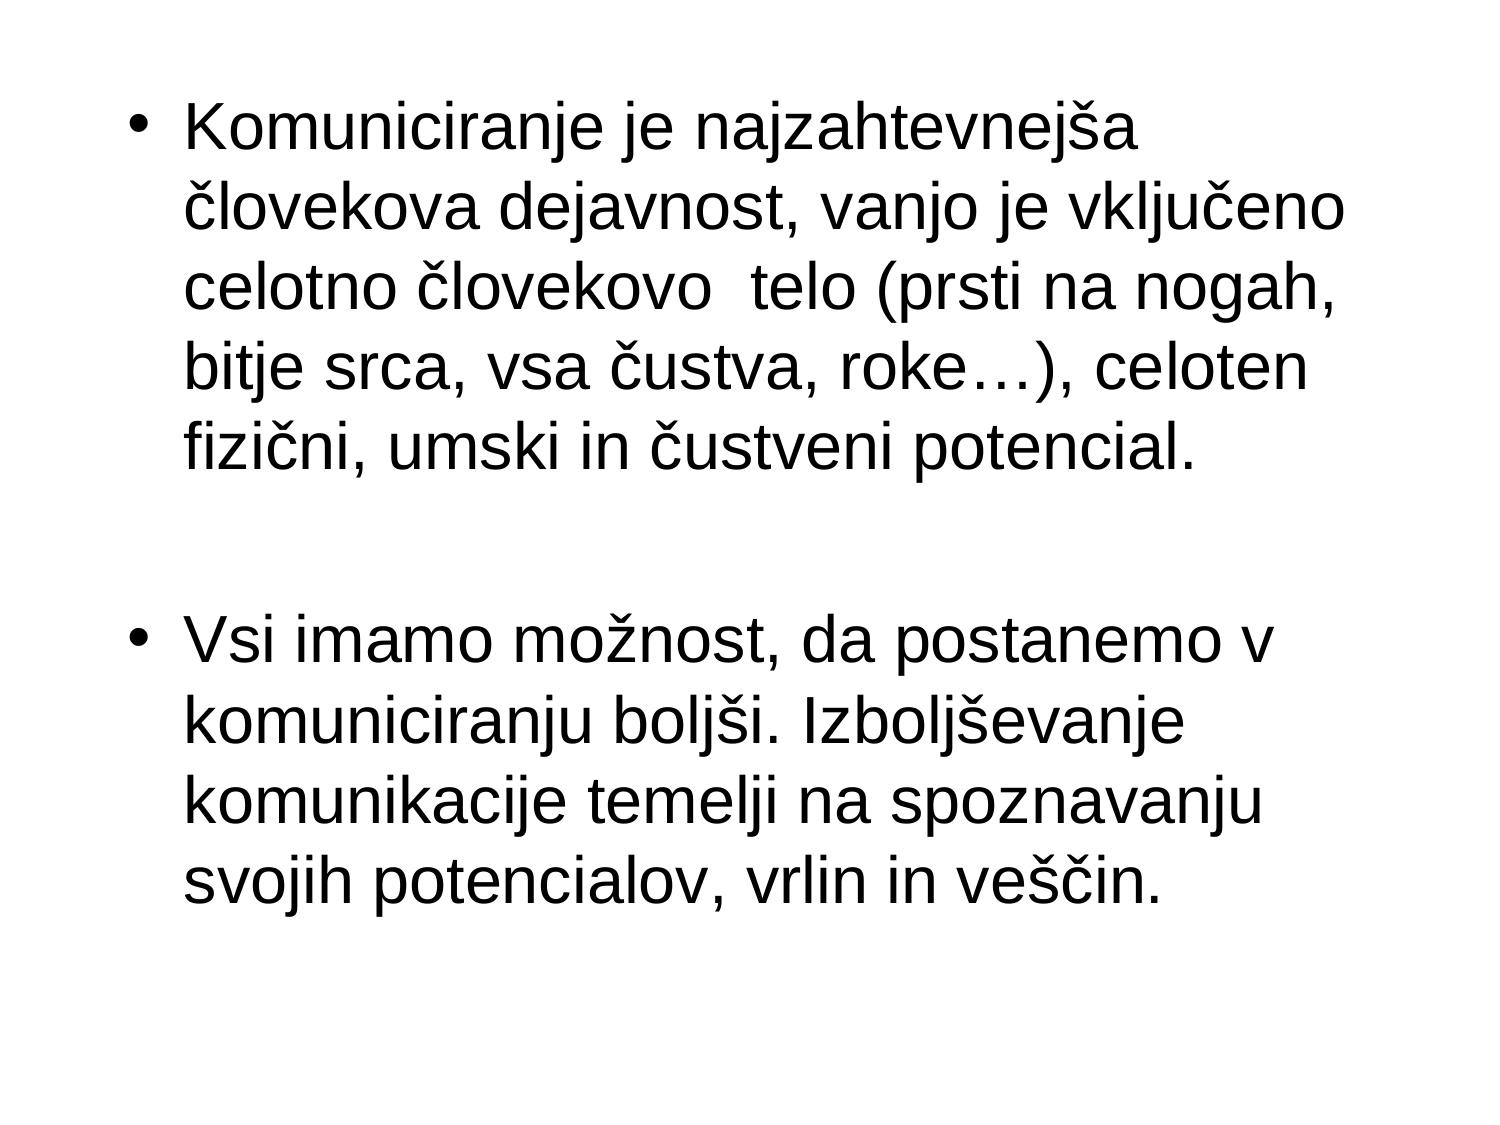

# Komuniciranje je najzahtevnejša človekova dejavnost, vanjo je vključeno celotno človekovo telo (prsti na nogah, bitje srca, vsa čustva, roke…), celoten fizični, umski in čustveni potencial.
Vsi imamo možnost, da postanemo v komuniciranju boljši. Izboljševanje komunikacije temelji na spoznavanju svojih potencialov, vrlin in veščin.